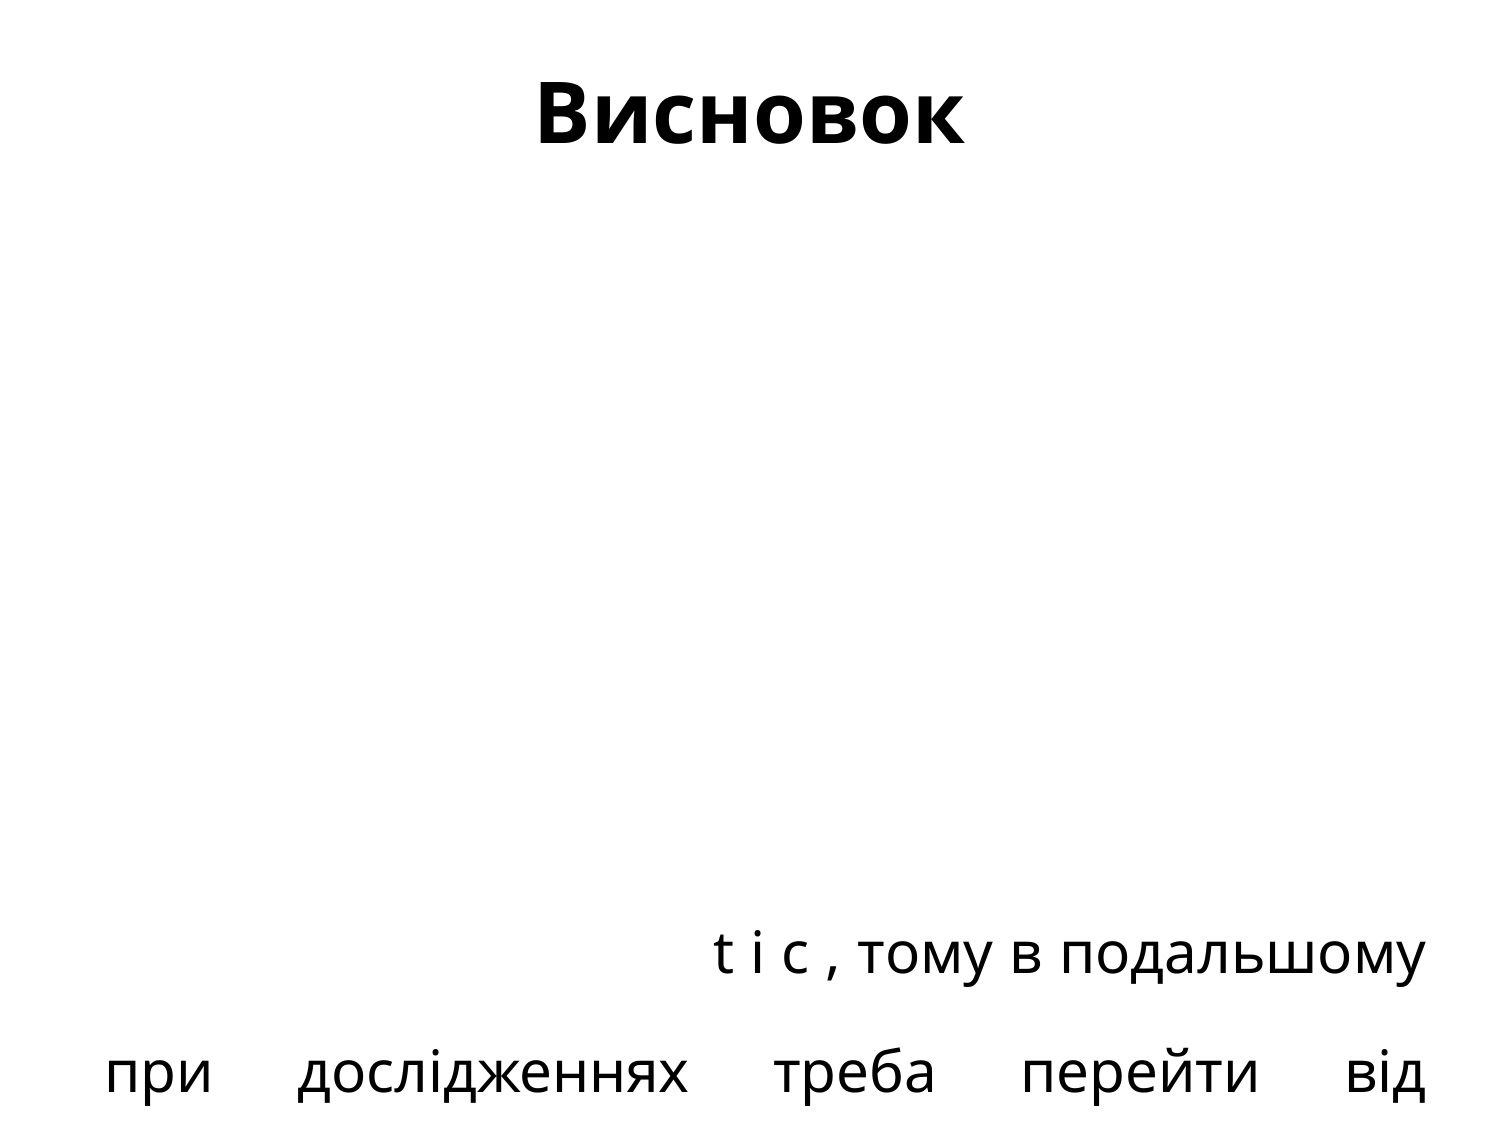

# Висновок
Отже функція відклику змінилася на 10% при цілком реальній у виробничих умовах зміні навантаження об’єму.
Аналіз утворених результатів показав, що цей вплив зіставлюваний з впливом незалежних змінних t і c , тому в подальшому при дослідженнях треба перейти від двофакторних до трифакторних експериментів.